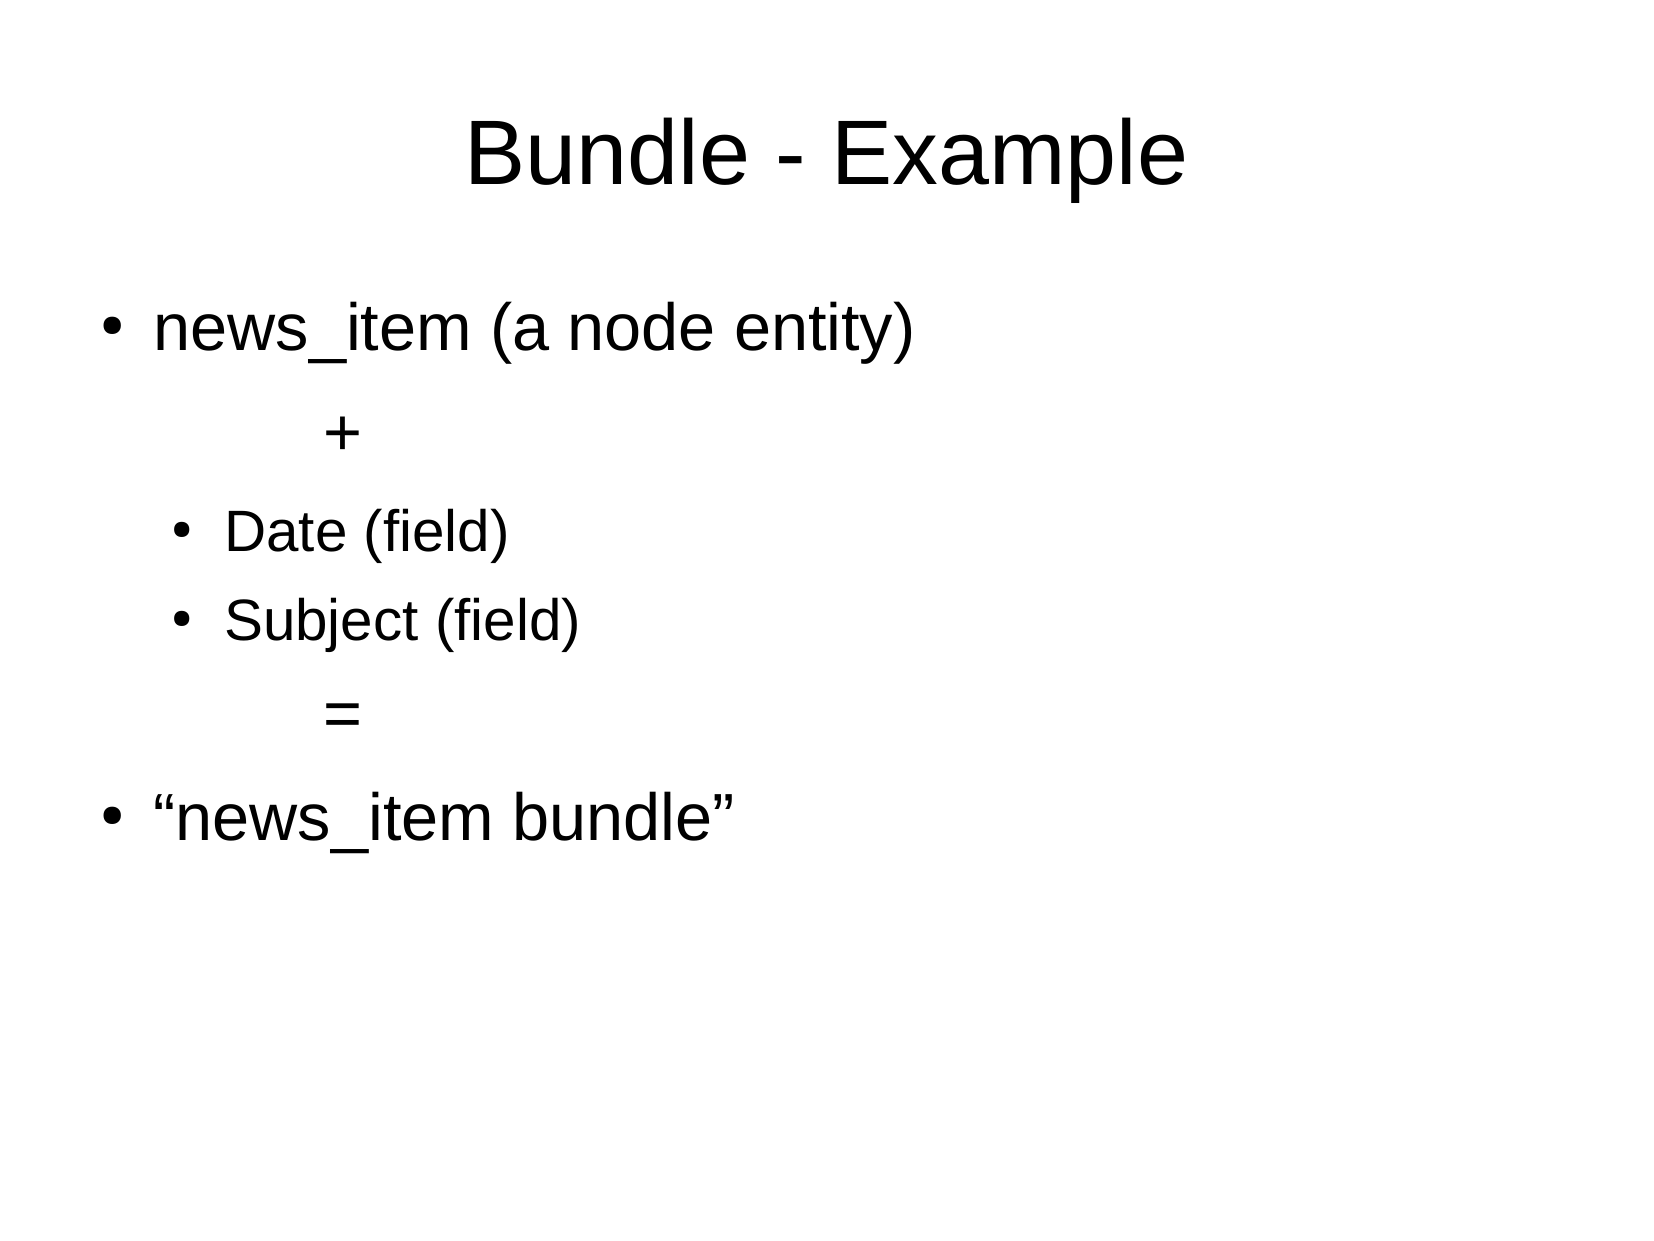

# Bundle - Example
news_item (a node entity)
 +
Date (field)
Subject (field)
 =
“news_item bundle”